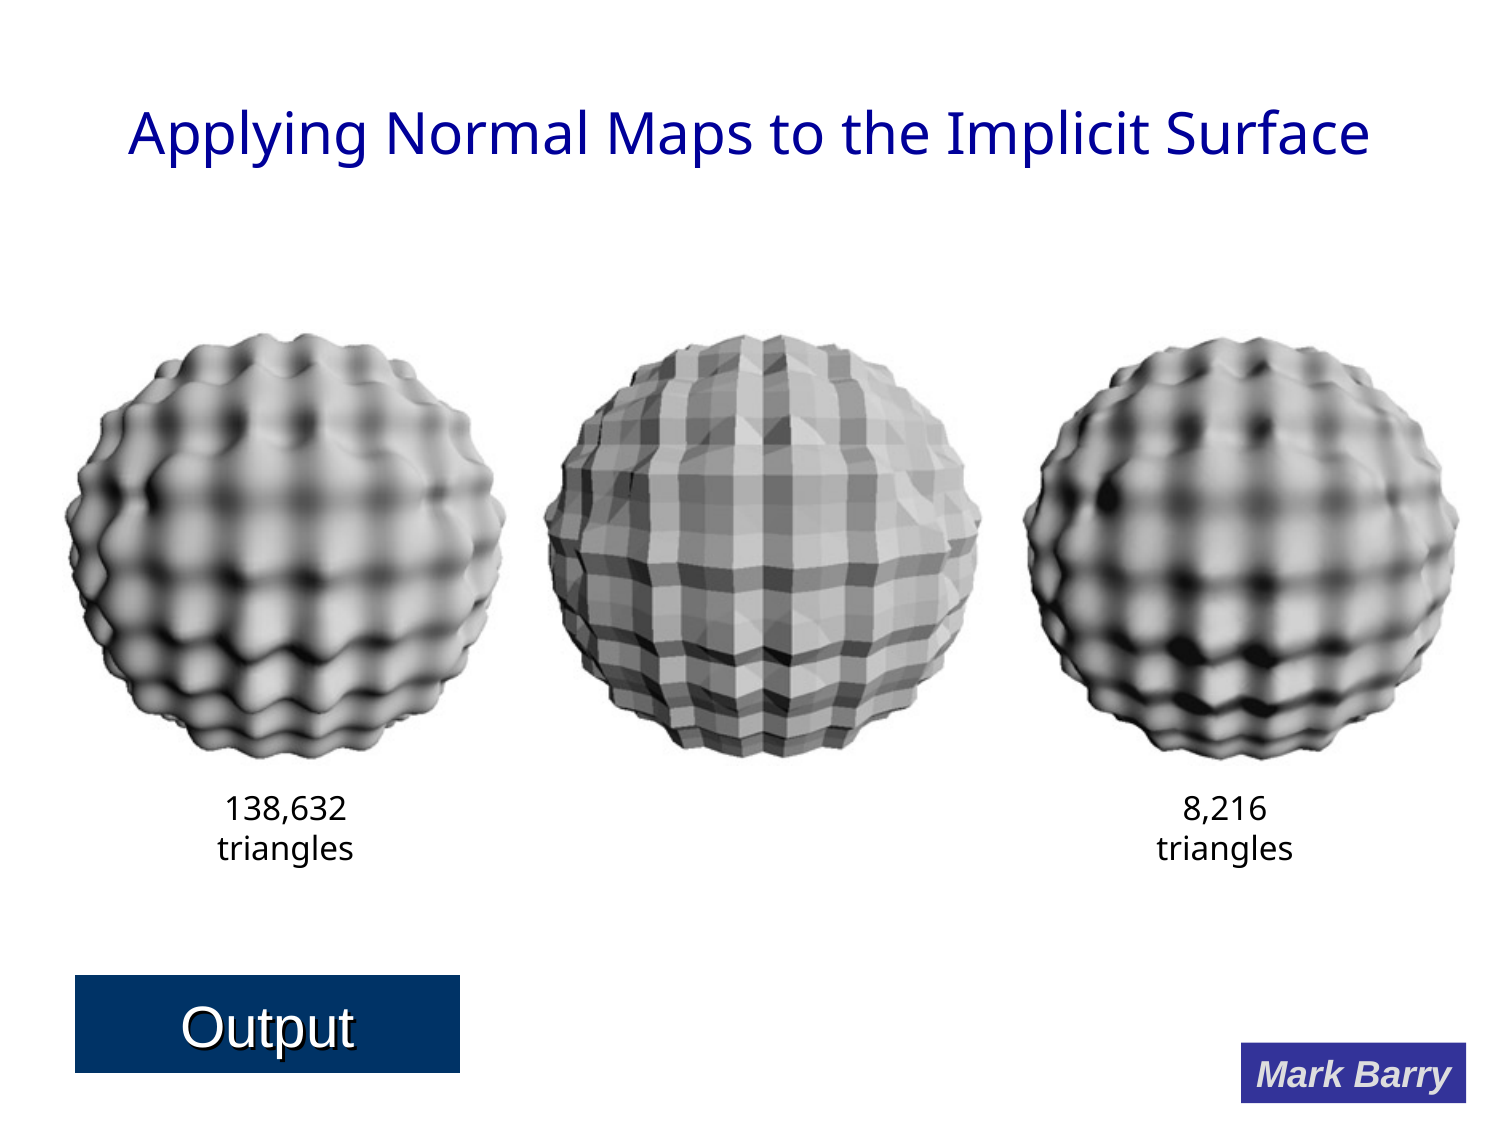

# Applying Normal Maps to the Implicit Surface
138,632
triangles
8,216
triangles
Output
Mark Barry